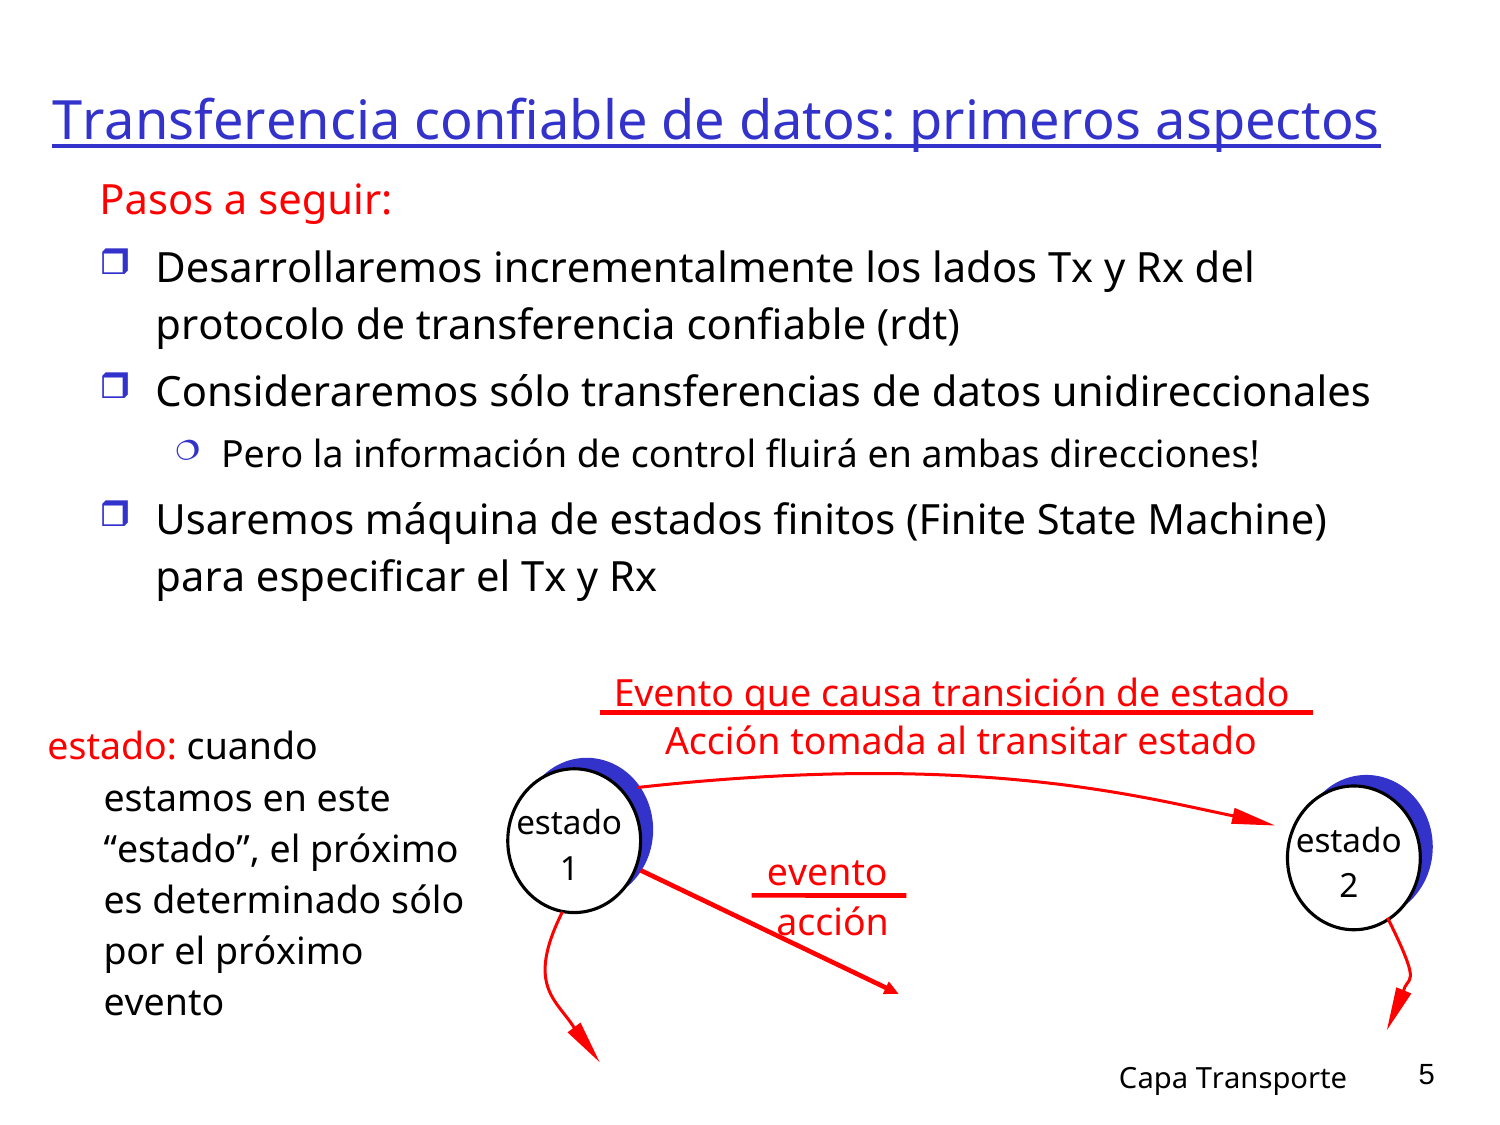

# Transferencia confiable de datos: primeros aspectos
Pasos a seguir:
Desarrollaremos incrementalmente los lados Tx y Rx del protocolo de transferencia confiable (rdt)‏
Consideraremos sólo transferencias de datos unidireccionales
Pero la información de control fluirá en ambas direcciones!
Usaremos máquina de estados finitos (Finite State Machine) para especificar el Tx y Rx
Evento que causa transición de estado
Acción tomada al transitar estado
estado: cuando estamos en este “estado”, el próximo es determinado sólo por el próximo evento
estado
1
estado
2
evento
acción
5